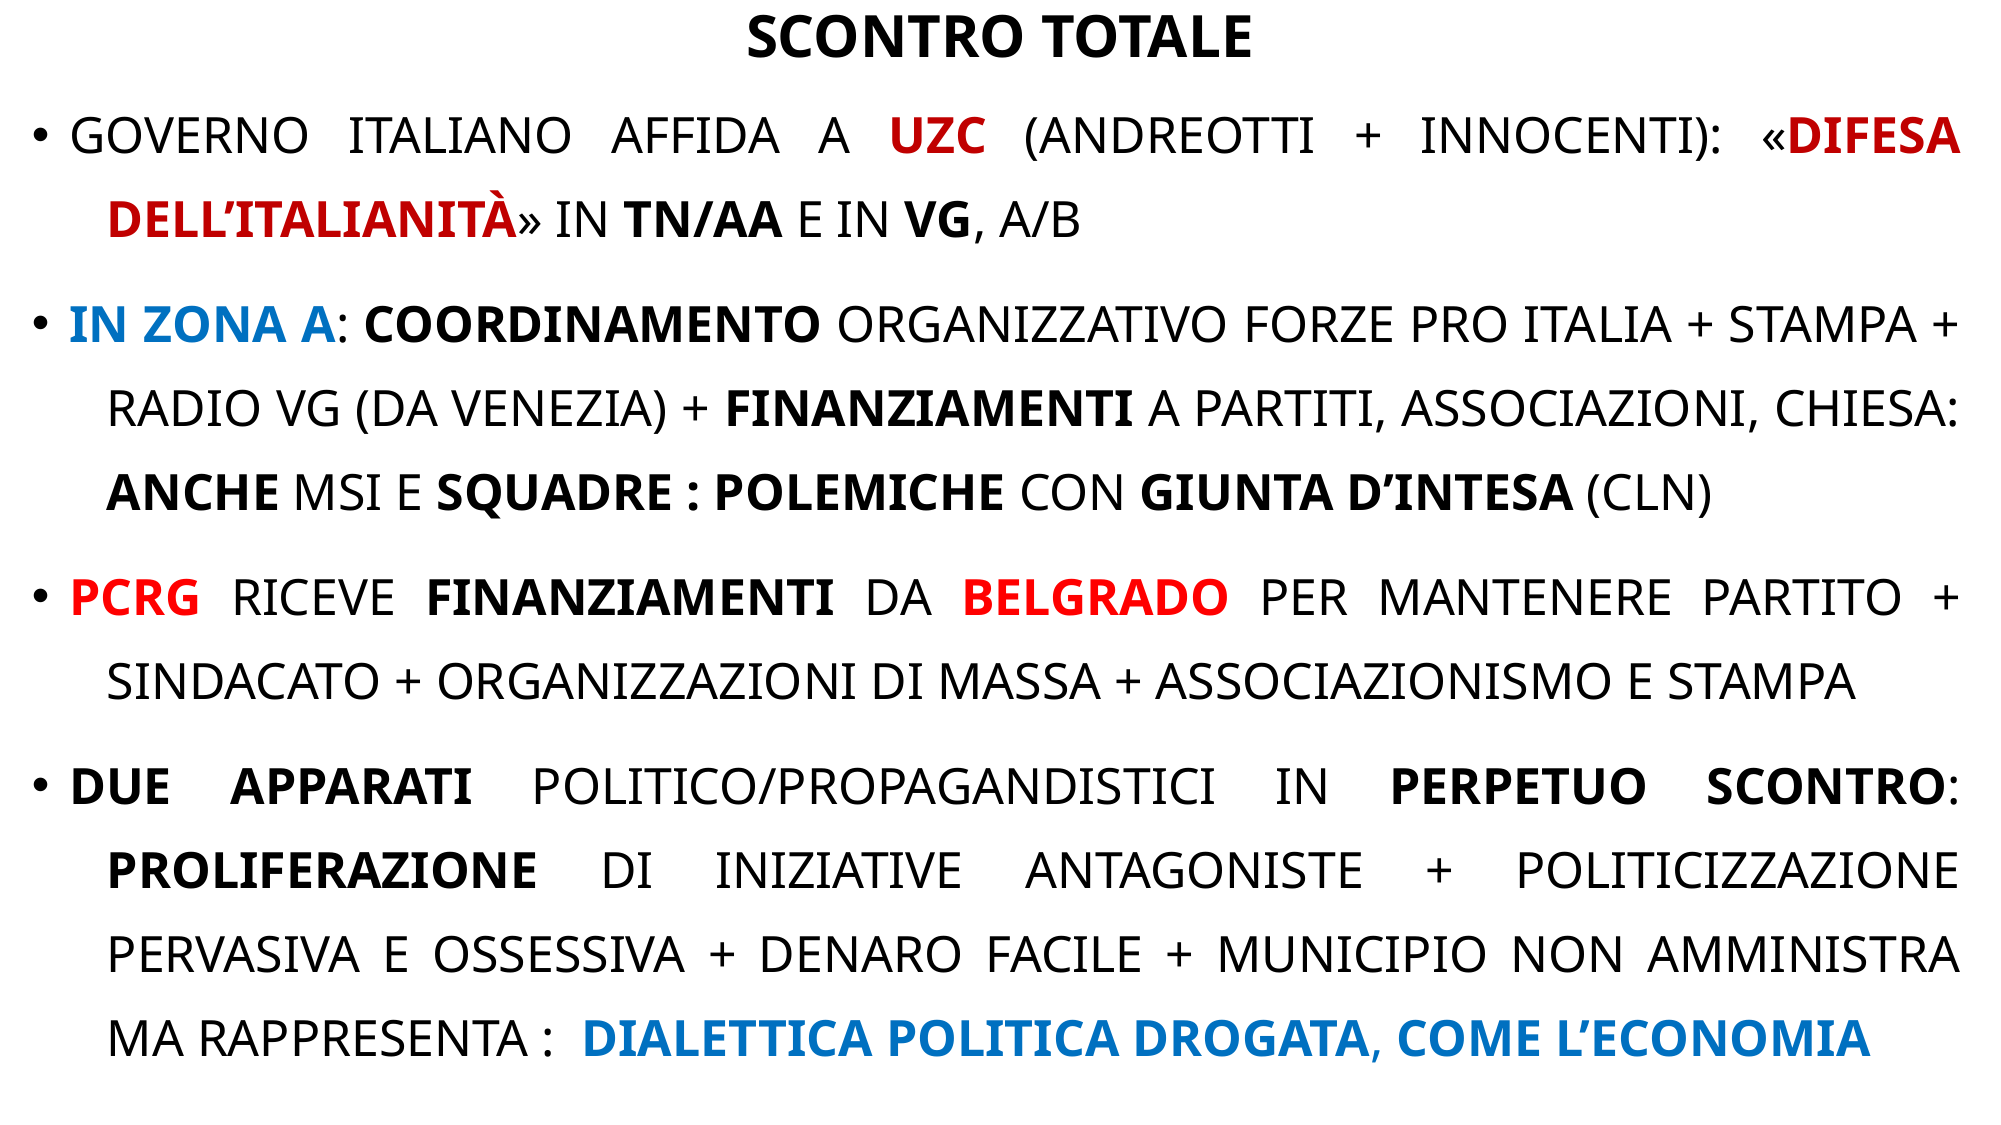

# SCONTRO TOTALE
GOVERNO ITALIANO AFFIDA A UZC (ANDREOTTI + INNOCENTI): «DIFESA DELL’ITALIANITÀ» IN TN/AA E IN VG, A/B
IN ZONA A: COORDINAMENTO ORGANIZZATIVO FORZE PRO ITALIA + STAMPA + RADIO VG (DA VENEZIA) + FINANZIAMENTI A PARTITI, ASSOCIAZIONI, CHIESA: ANCHE MSI E SQUADRE : POLEMICHE CON GIUNTA D’INTESA (CLN)
PCRG RICEVE FINANZIAMENTI DA BELGRADO PER MANTENERE PARTITO + SINDACATO + ORGANIZZAZIONI DI MASSA + ASSOCIAZIONISMO E STAMPA
DUE APPARATI POLITICO/PROPAGANDISTICI IN PERPETUO SCONTRO: PROLIFERAZIONE DI INIZIATIVE ANTAGONISTE + POLITICIZZAZIONE PERVASIVA E OSSESSIVA + DENARO FACILE + MUNICIPIO NON AMMINISTRA MA RAPPRESENTA : DIALETTICA POLITICA DROGATA, COME L’ECONOMIA